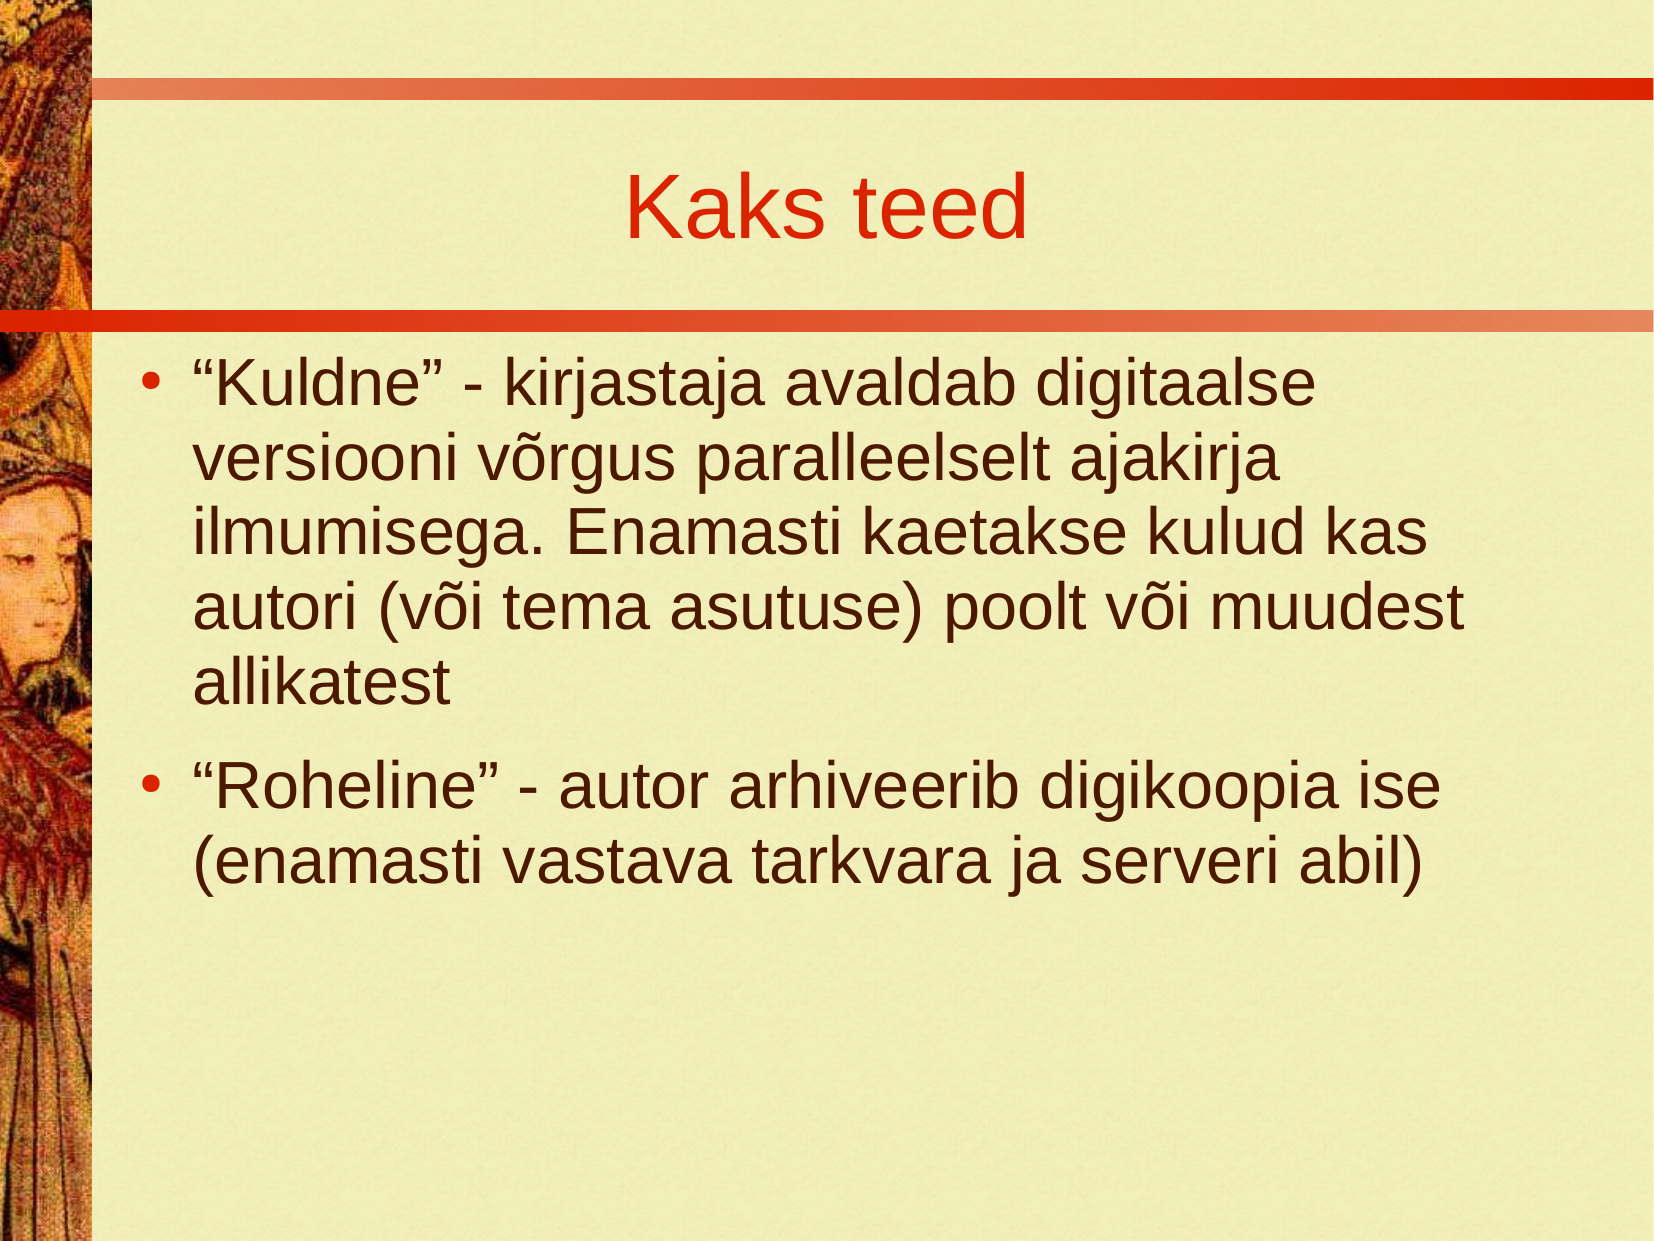

# Kaks teed
“Kuldne” - kirjastaja avaldab digitaalse versiooni võrgus paralleelselt ajakirja ilmumisega. Enamasti kaetakse kulud kas autori (või tema asutuse) poolt või muudest allikatest
“Roheline” - autor arhiveerib digikoopia ise (enamasti vastava tarkvara ja serveri abil)